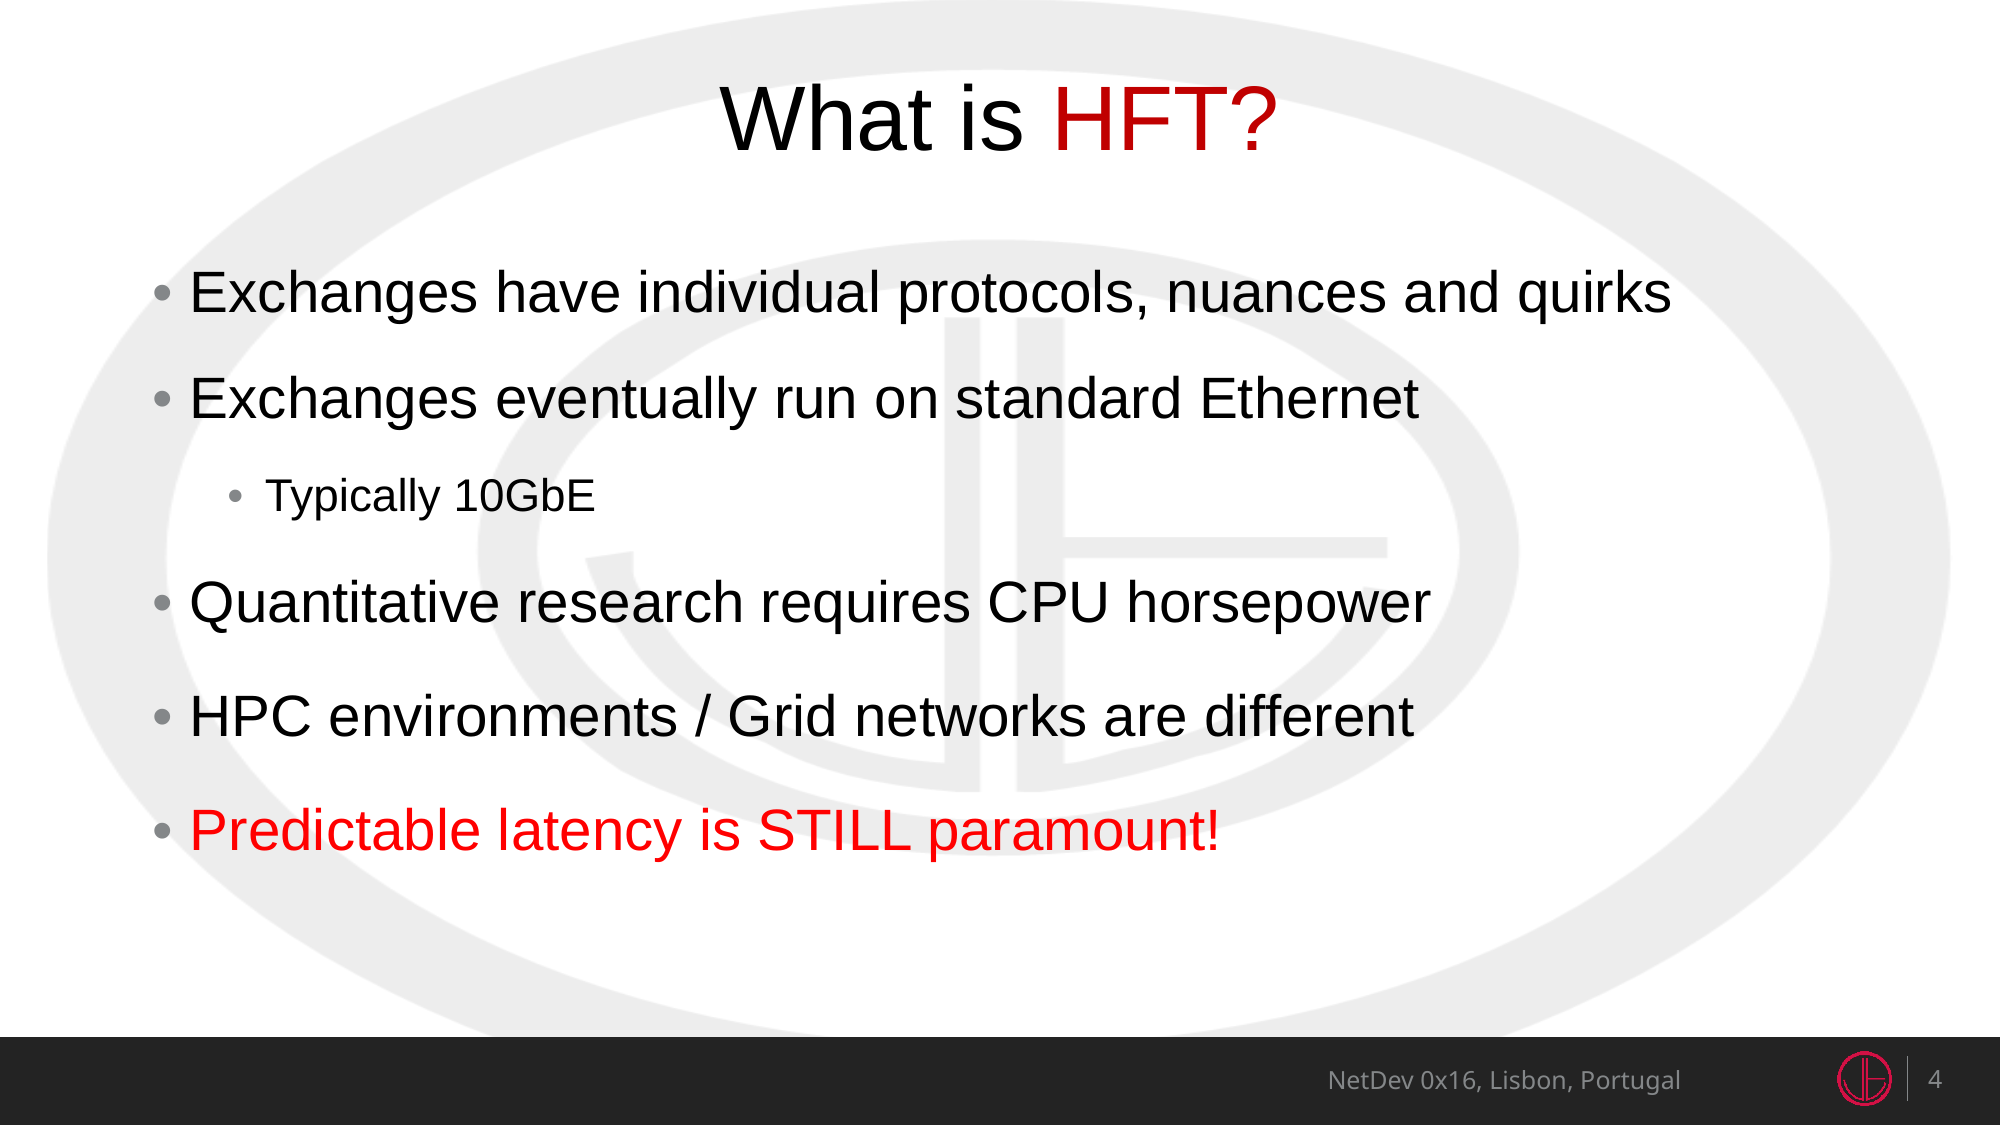

# What is HFT?
Exchanges have individual protocols, nuances and quirks
Exchanges eventually run on standard Ethernet
Typically 10GbE
Quantitative research requires CPU horsepower
HPC environments / Grid networks are different
Predictable latency is STILL paramount!
NetDev 0x16, Lisbon, Portugal